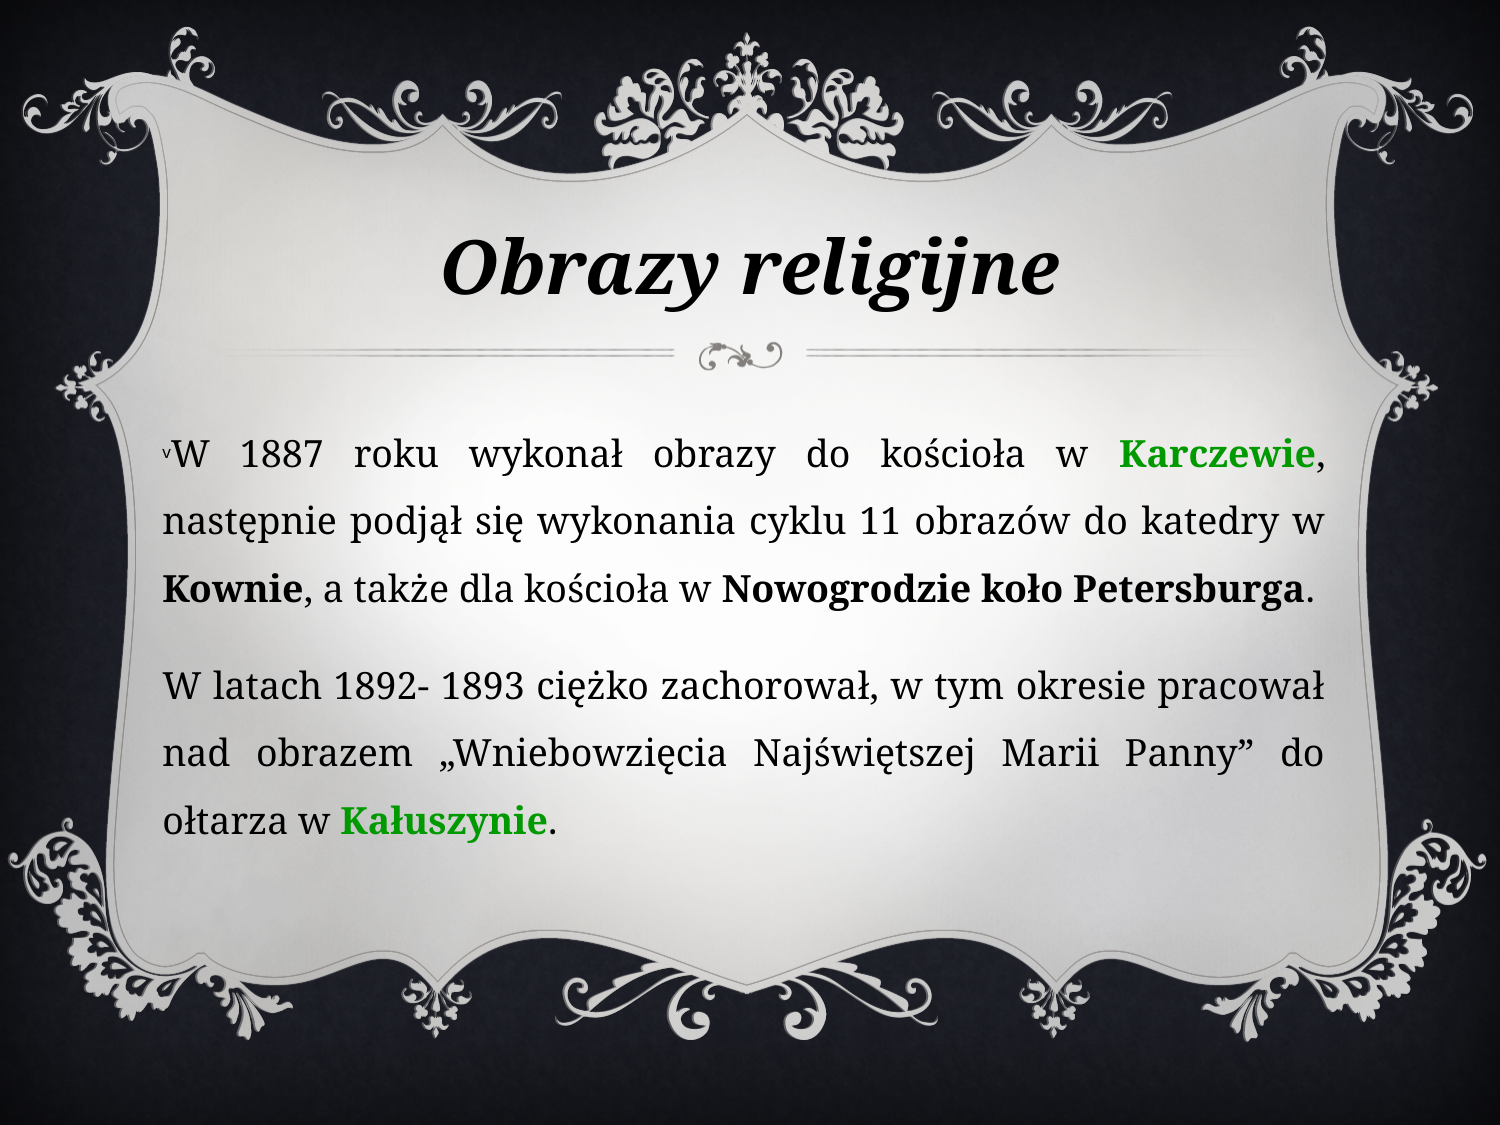

# Obrazy religijne
W 1887 roku wykonał obrazy do kościoła w Karczewie, następnie podjął się wykonania cyklu 11 obrazów do katedry w Kownie, a także dla kościoła w Nowogrodzie koło Petersburga.
W latach 1892- 1893 ciężko zachorował, w tym okresie pracował nad obrazem „Wniebowzięcia Najświętszej Marii Panny” do ołtarza w Kałuszynie.